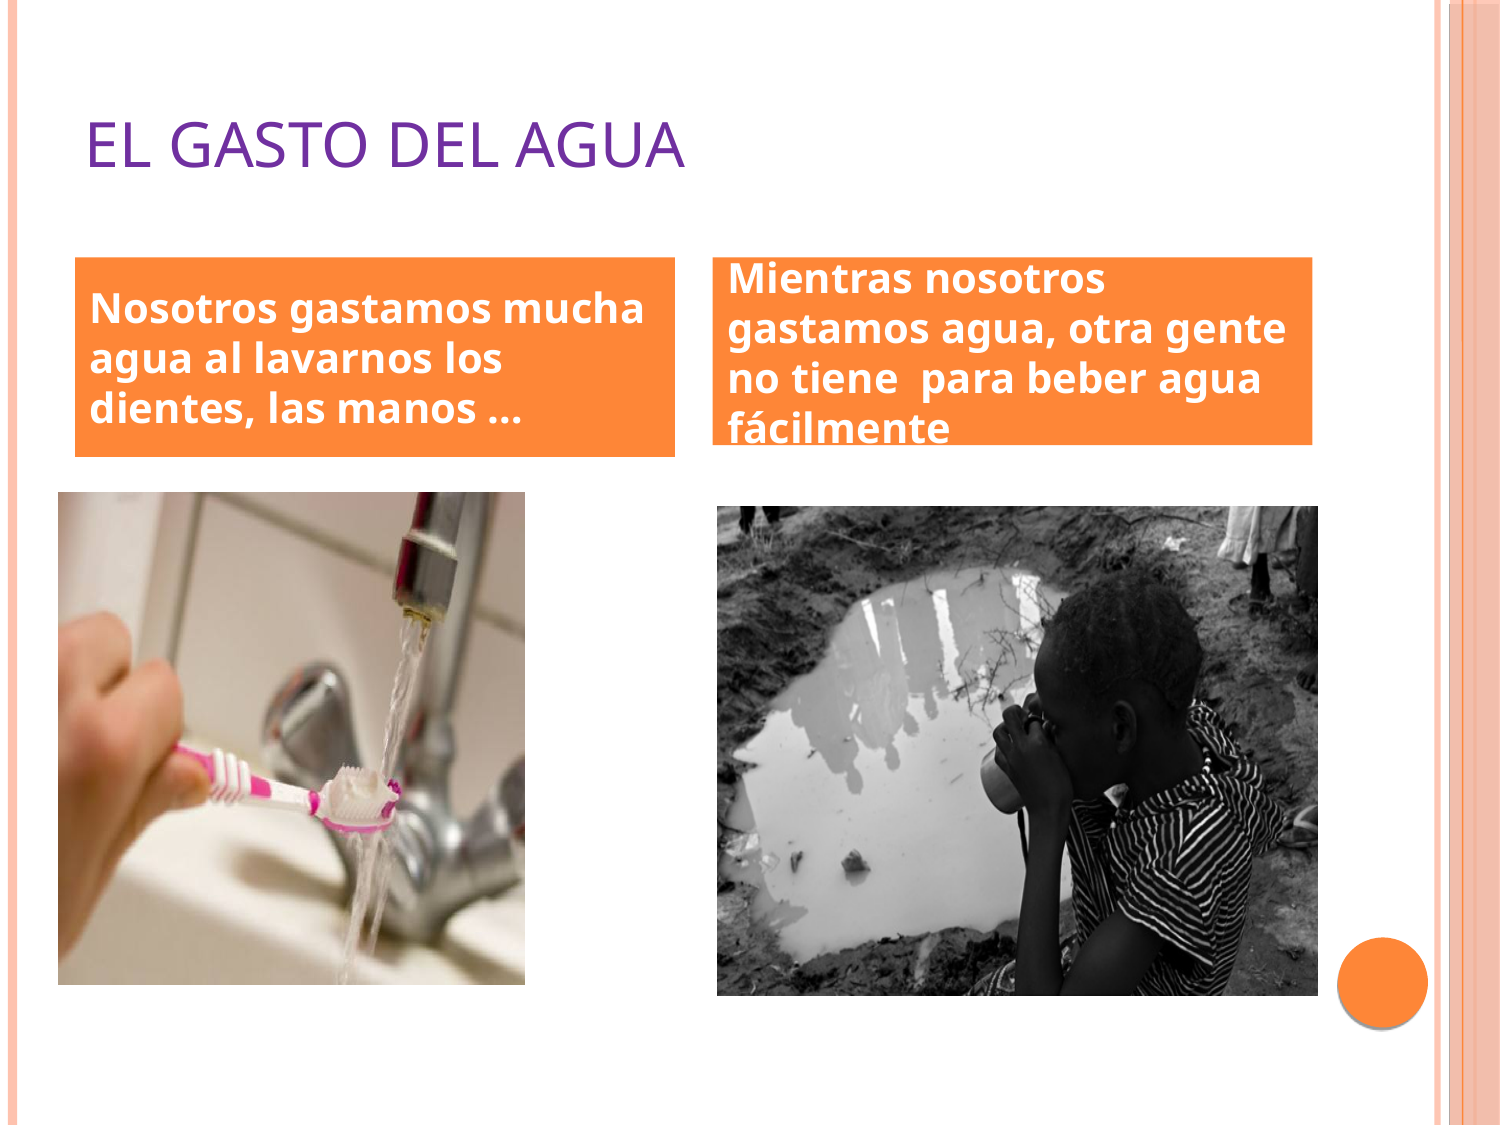

# EL GASTO DEL AGUA
Nosotros gastamos mucha agua al lavarnos los dientes, las manos …
Mientras nosotros gastamos agua, otra gente no tiene para beber agua fácilmente